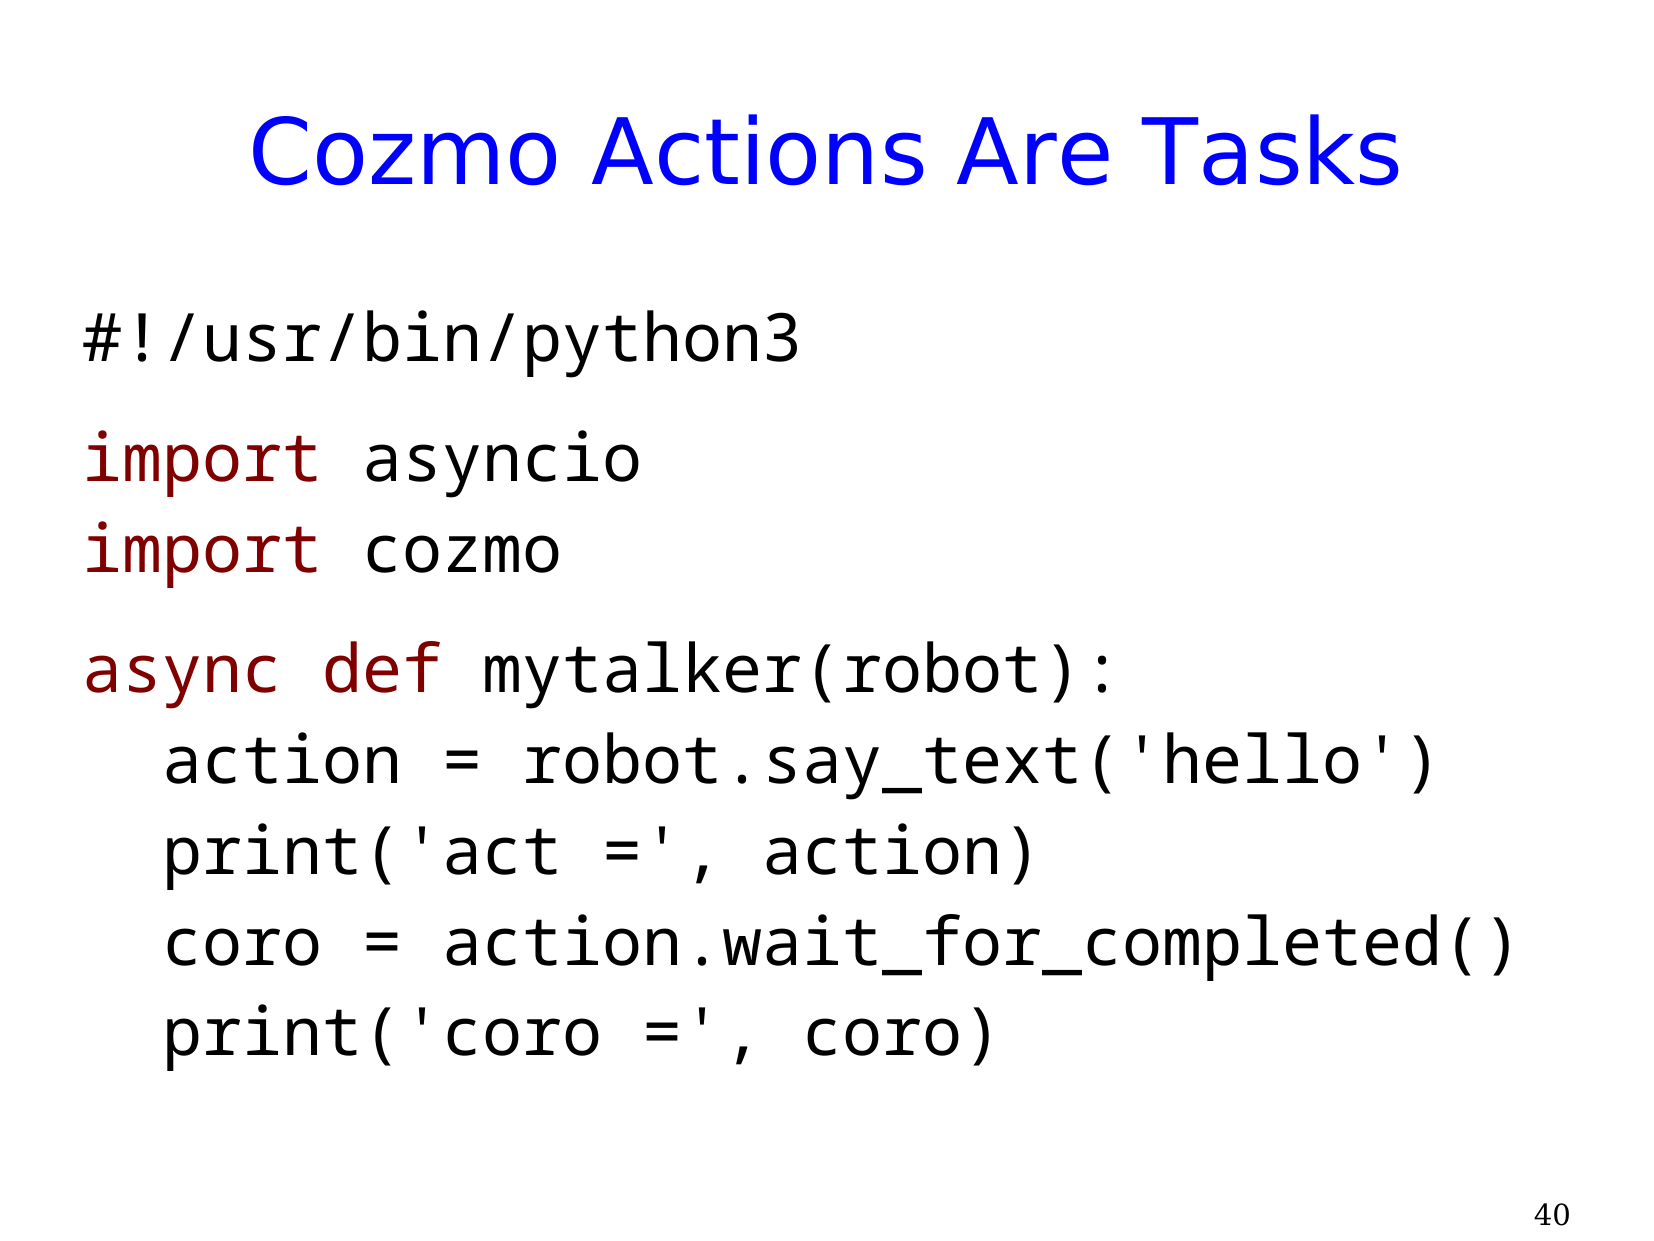

# Cozmo Actions Are Tasks
#!/usr/bin/python3
import asyncio
import cozmo
async def mytalker(robot):
 action = robot.say_text('hello')
 print('act =', action)
 coro = action.wait_for_completed()
 print('coro =', coro)
cozmo.run_program(mytalker)
40